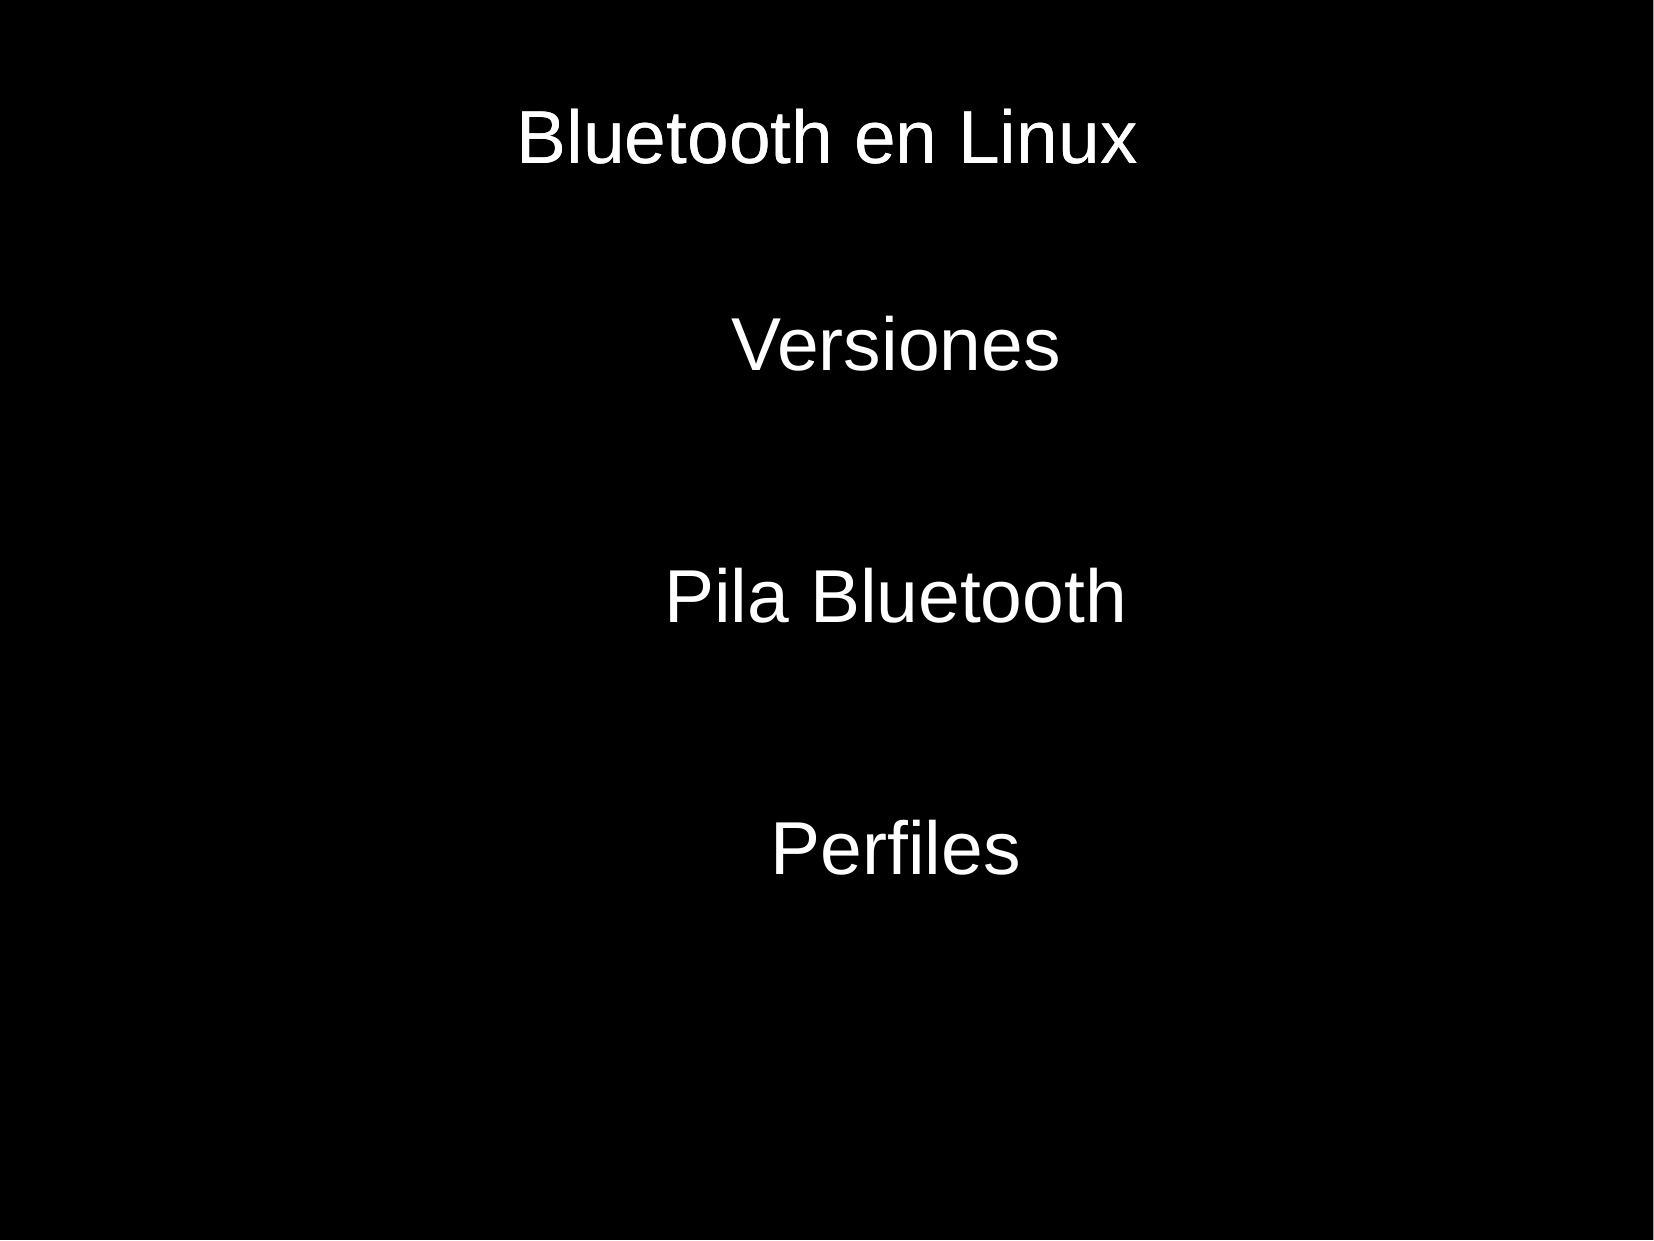

Bluetooth en Linux
Bluetooth en Linux
Versiones
Pila Bluetooth
Perfiles